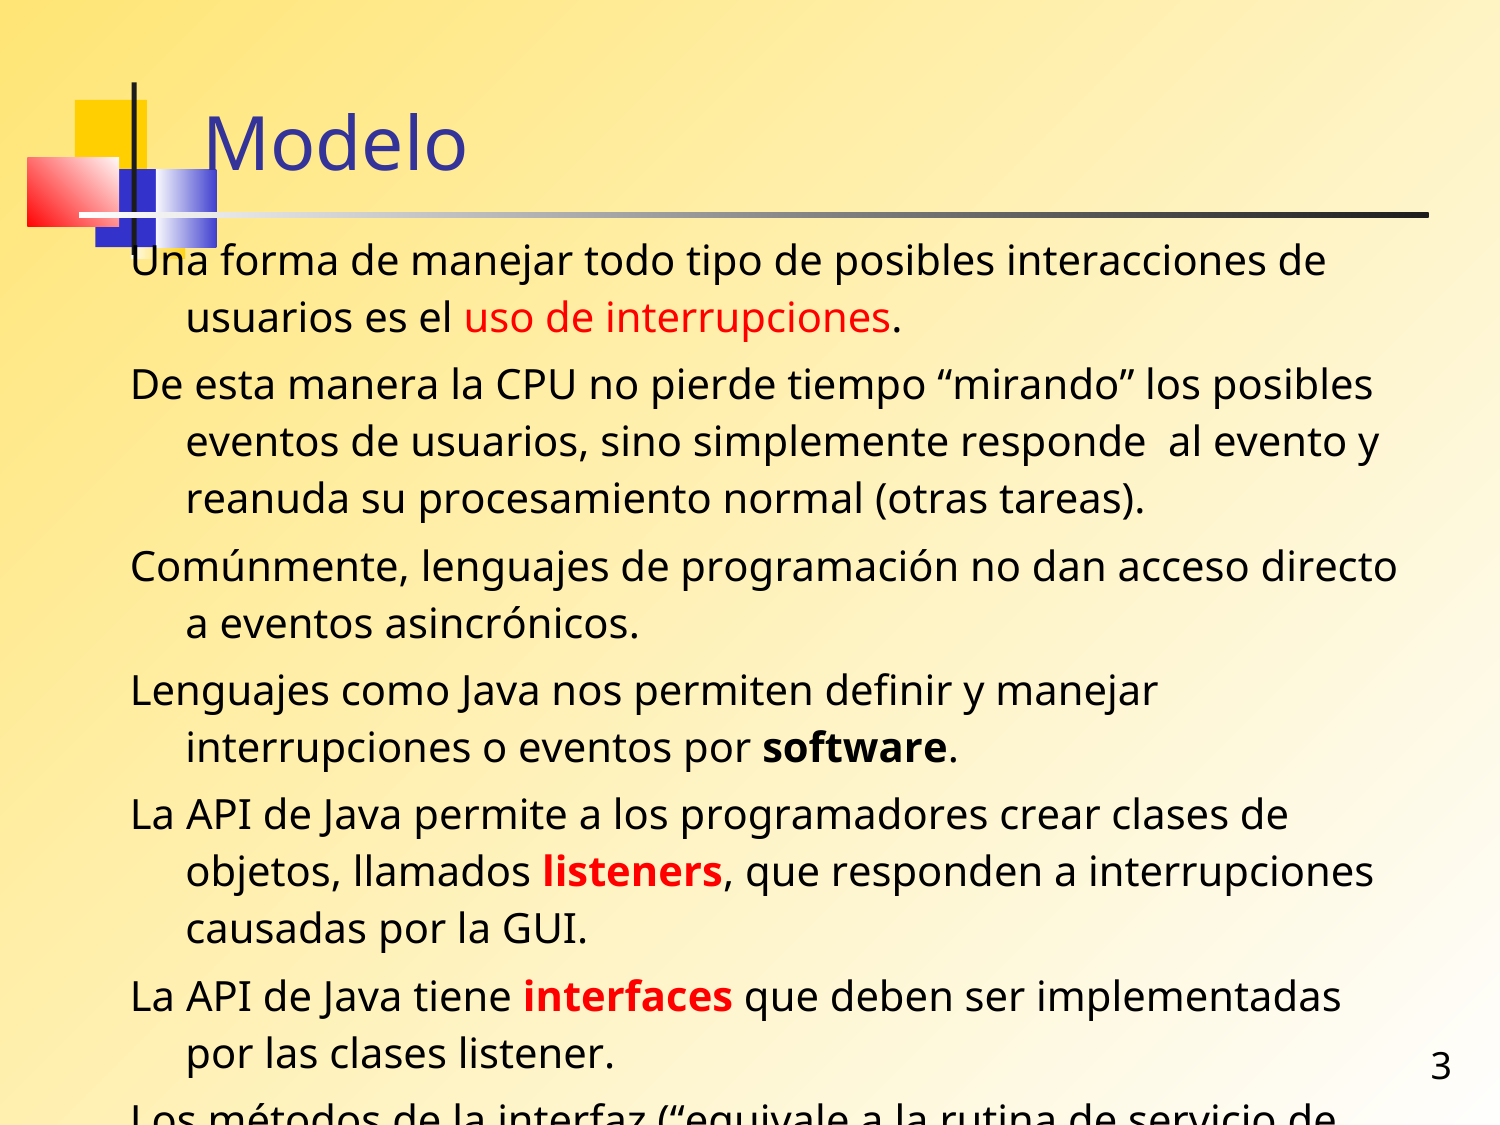

# Modelo
Una forma de manejar todo tipo de posibles interacciones de usuarios es el uso de interrupciones.
De esta manera la CPU no pierde tiempo “mirando” los posibles eventos de usuarios, sino simplemente responde al evento y reanuda su procesamiento normal (otras tareas).
Comúnmente, lenguajes de programación no dan acceso directo a eventos asincrónicos.
Lenguajes como Java nos permiten definir y manejar interrupciones o eventos por software.
La API de Java permite a los programadores crear clases de objetos, llamados listeners, que responden a interrupciones causadas por la GUI.
La API de Java tiene interfaces que deben ser implementadas por las clases listener.
Los métodos de la interfaz (“equivale a la rutina de servicio de interrupción”) son llamados cuando un evento específico ocurre.
3